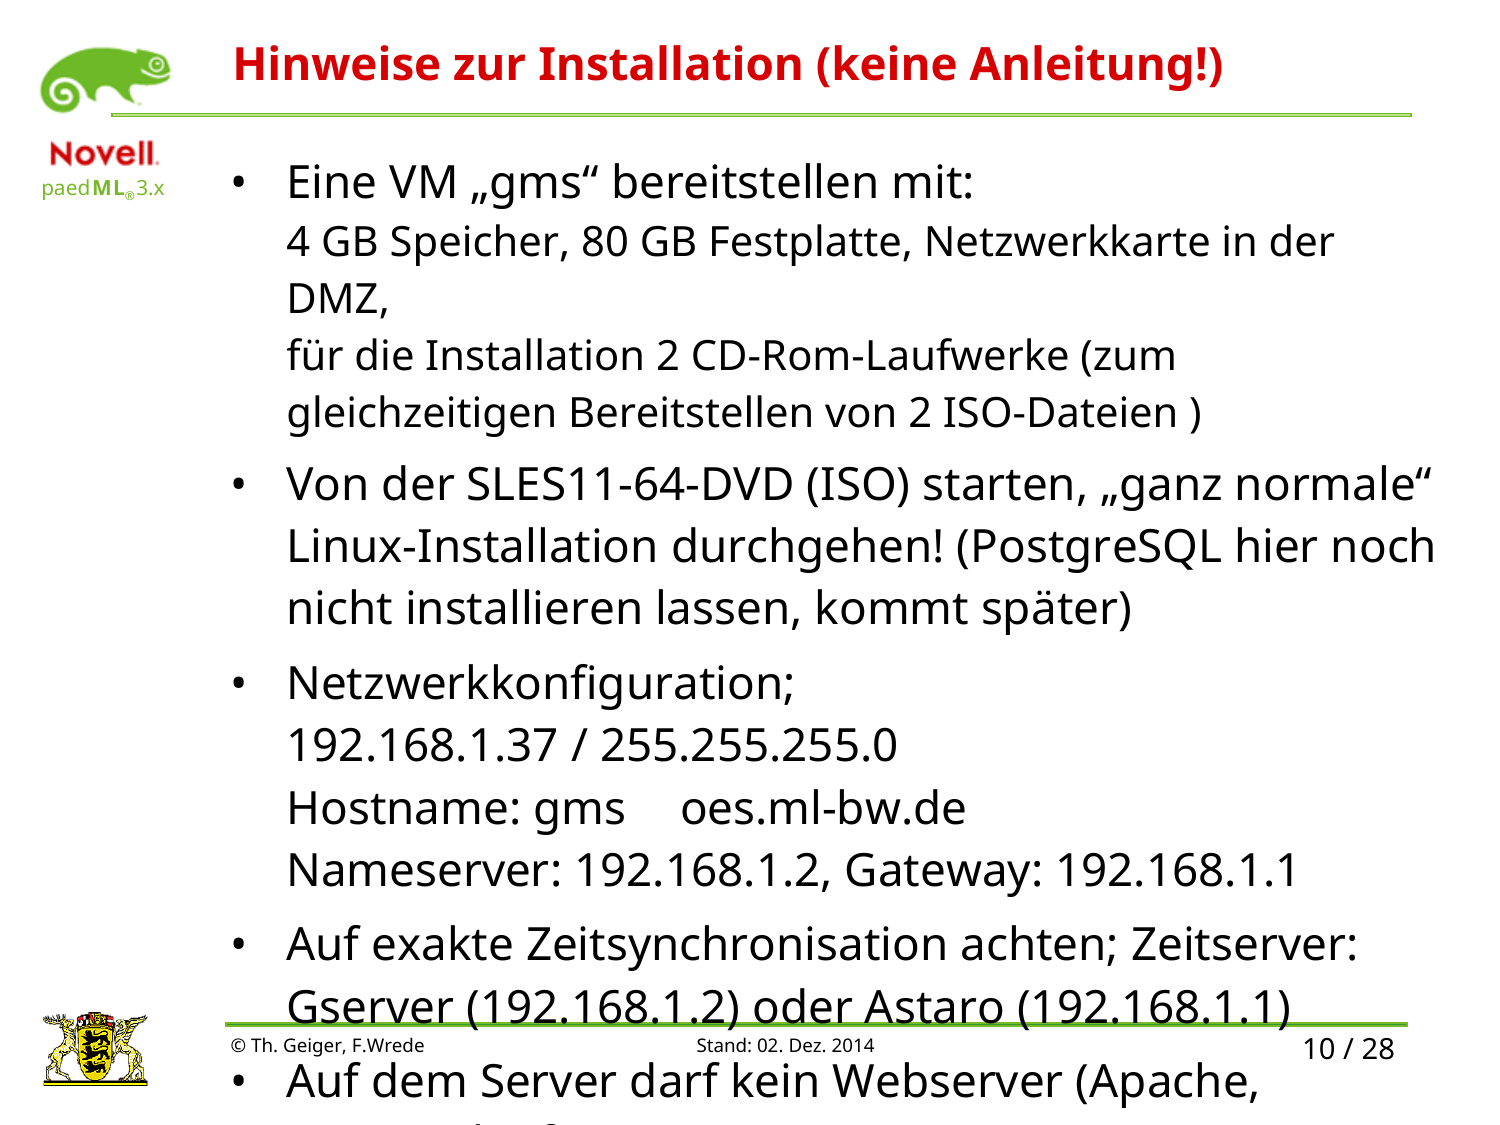

# Hinweise zur Installation (keine Anleitung!)
Eine VM „gms“ bereitstellen mit:
4 GB Speicher, 80 GB Festplatte, Netzwerkkarte in der DMZ,
für die Installation 2 CD-Rom-Laufwerke (zum gleichzeitigen Bereitstellen von 2 ISO-Dateien )
Von der SLES11-64-DVD (ISO) starten, „ganz normale“ Linux-Installation durchgehen! (PostgreSQL hier noch nicht installieren lassen, kommt später)
Netzwerkkonfiguration;
192.168.1.37 / 255.255.255.0
Hostname: gms	oes.ml-bw.de
Nameserver: 192.168.1.2, Gateway: 192.168.1.1
Auf exakte Zeitsynchronisation achten; Zeitserver: Gserver (192.168.1.2) oder Astaro (192.168.1.1)
Auf dem Server darf kein Webserver (Apache, Tomcat) laufen!
10
© Th. Geiger, F.Wrede
02. Dez. 2014